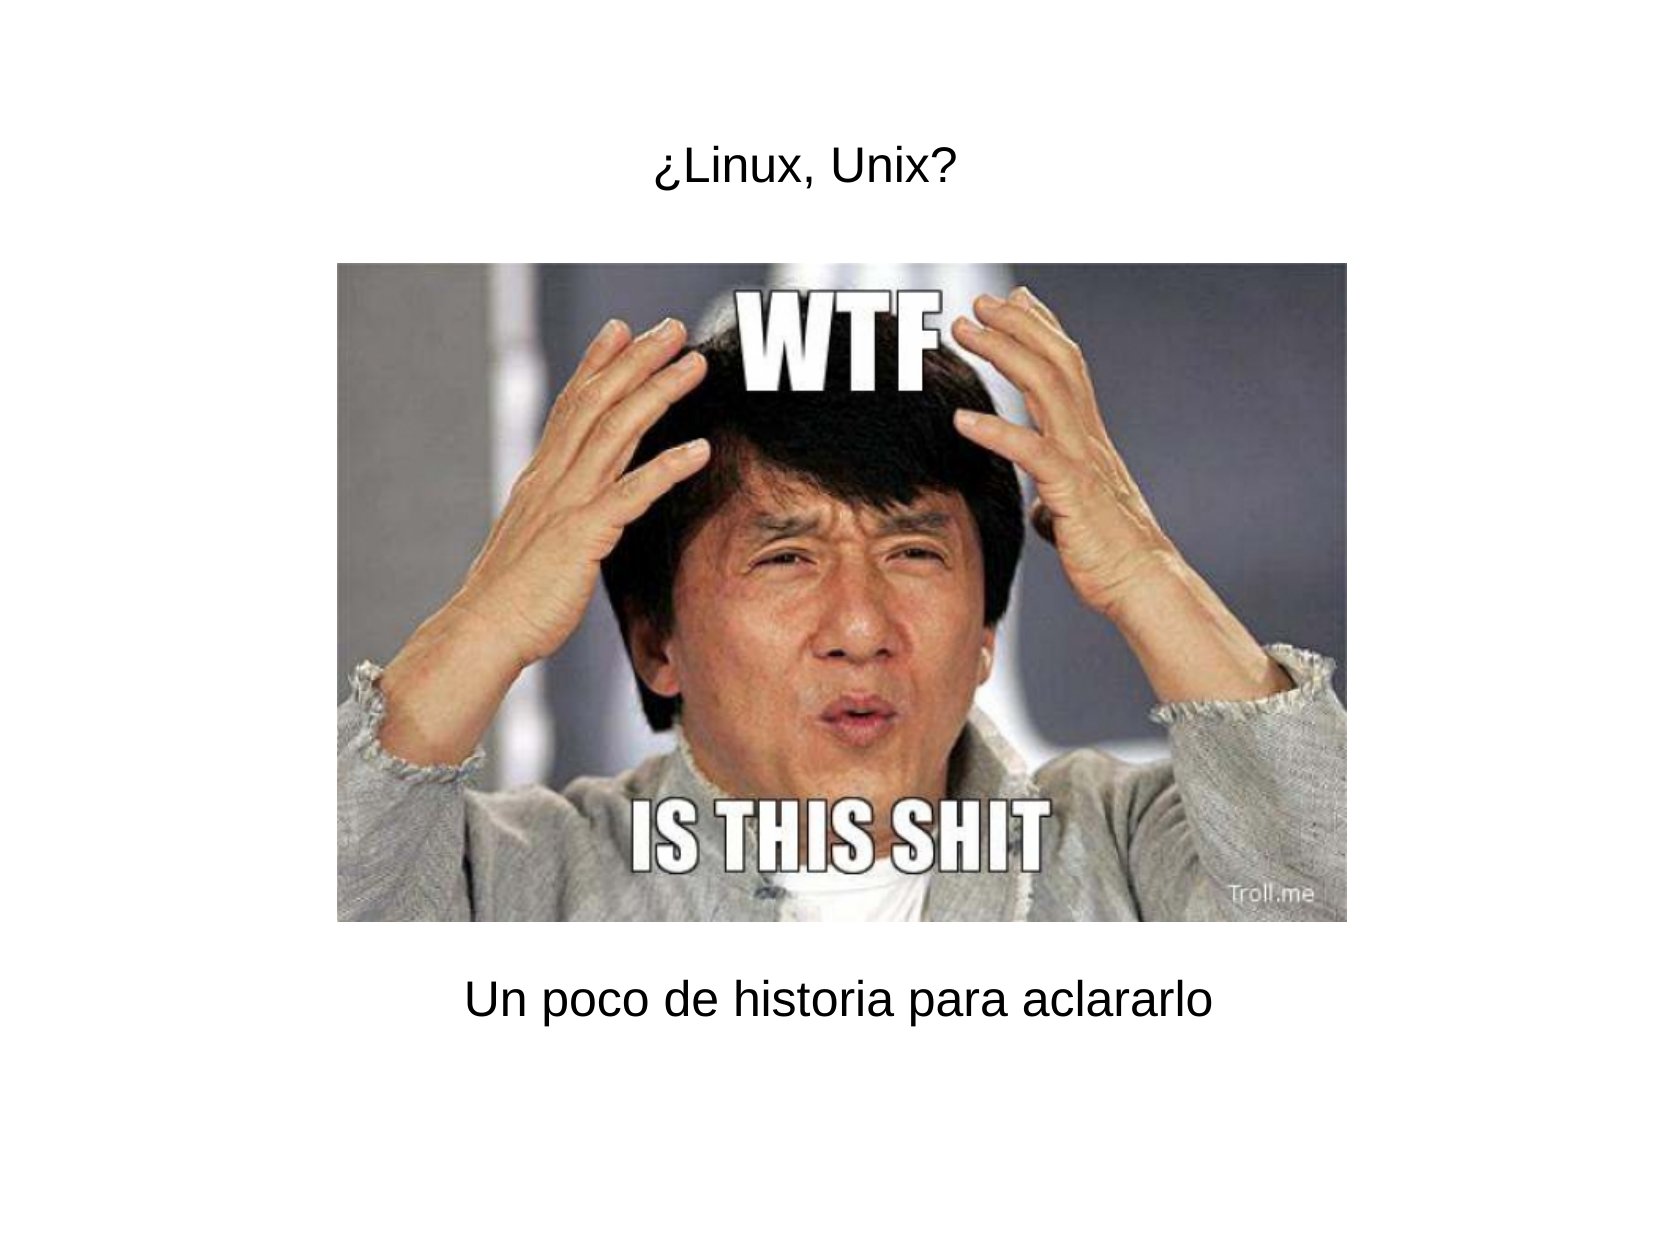

¿Linux, Unix?
Un poco de historia para aclararlo